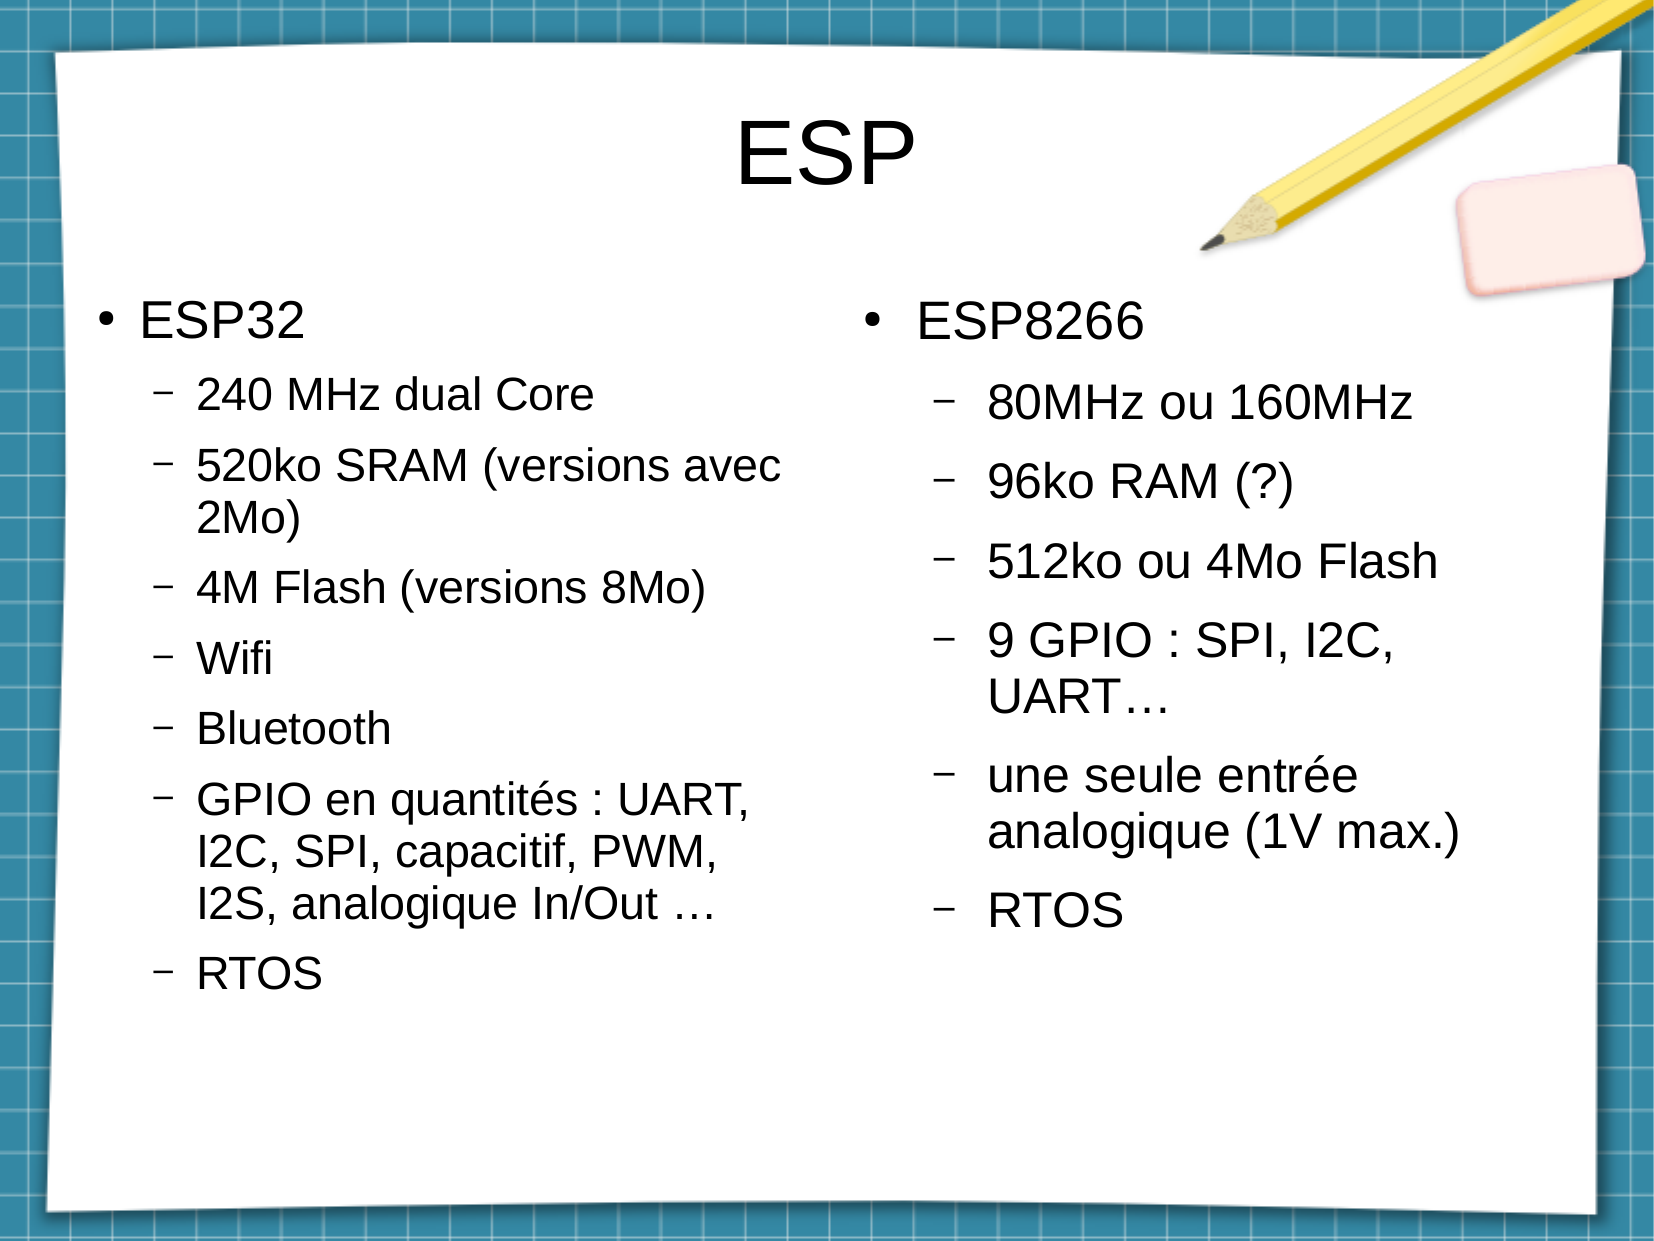

# ESP
ESP32
240 MHz dual Core
520ko SRAM (versions avec 2Mo)
4M Flash (versions 8Mo)
Wifi
Bluetooth
GPIO en quantités : UART, I2C, SPI, capacitif, PWM, I2S, analogique In/Out …
RTOS
ESP8266
80MHz ou 160MHz
96ko RAM (?)
512ko ou 4Mo Flash
9 GPIO : SPI, I2C, UART…
une seule entrée analogique (1V max.)
RTOS